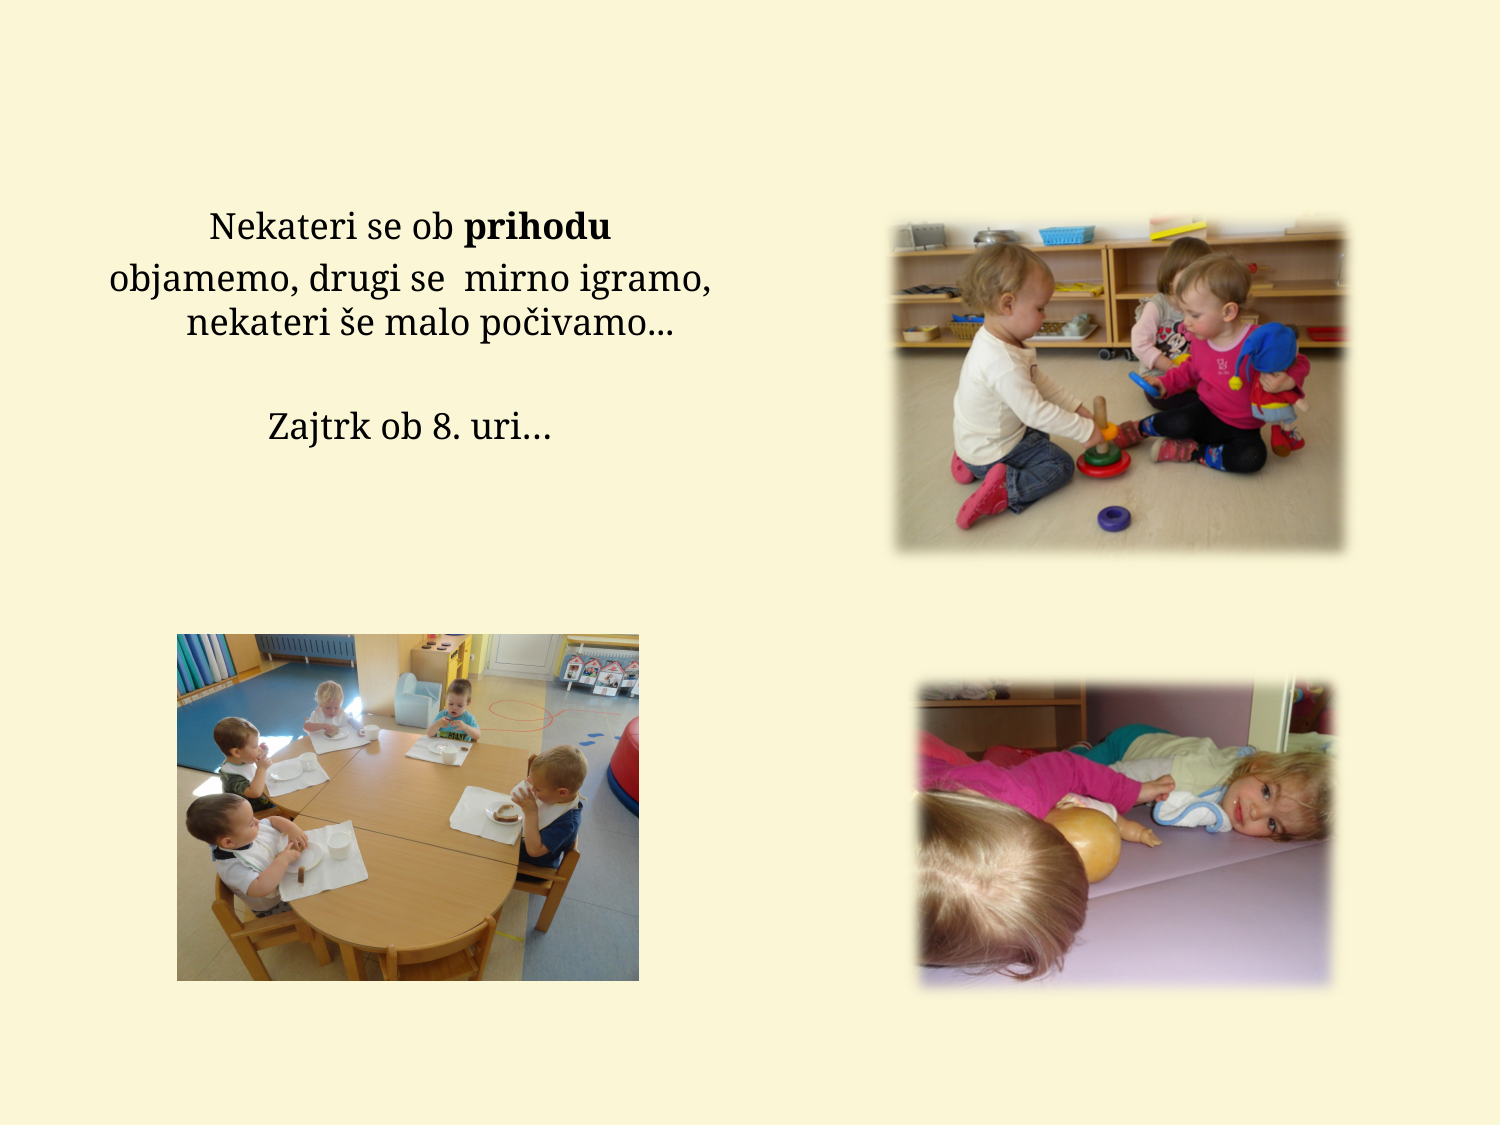

# Nekateri se ob prihodu
objamemo, drugi se mirno igramo, nekateri še malo počivamo...
Zajtrk ob 8. uri…